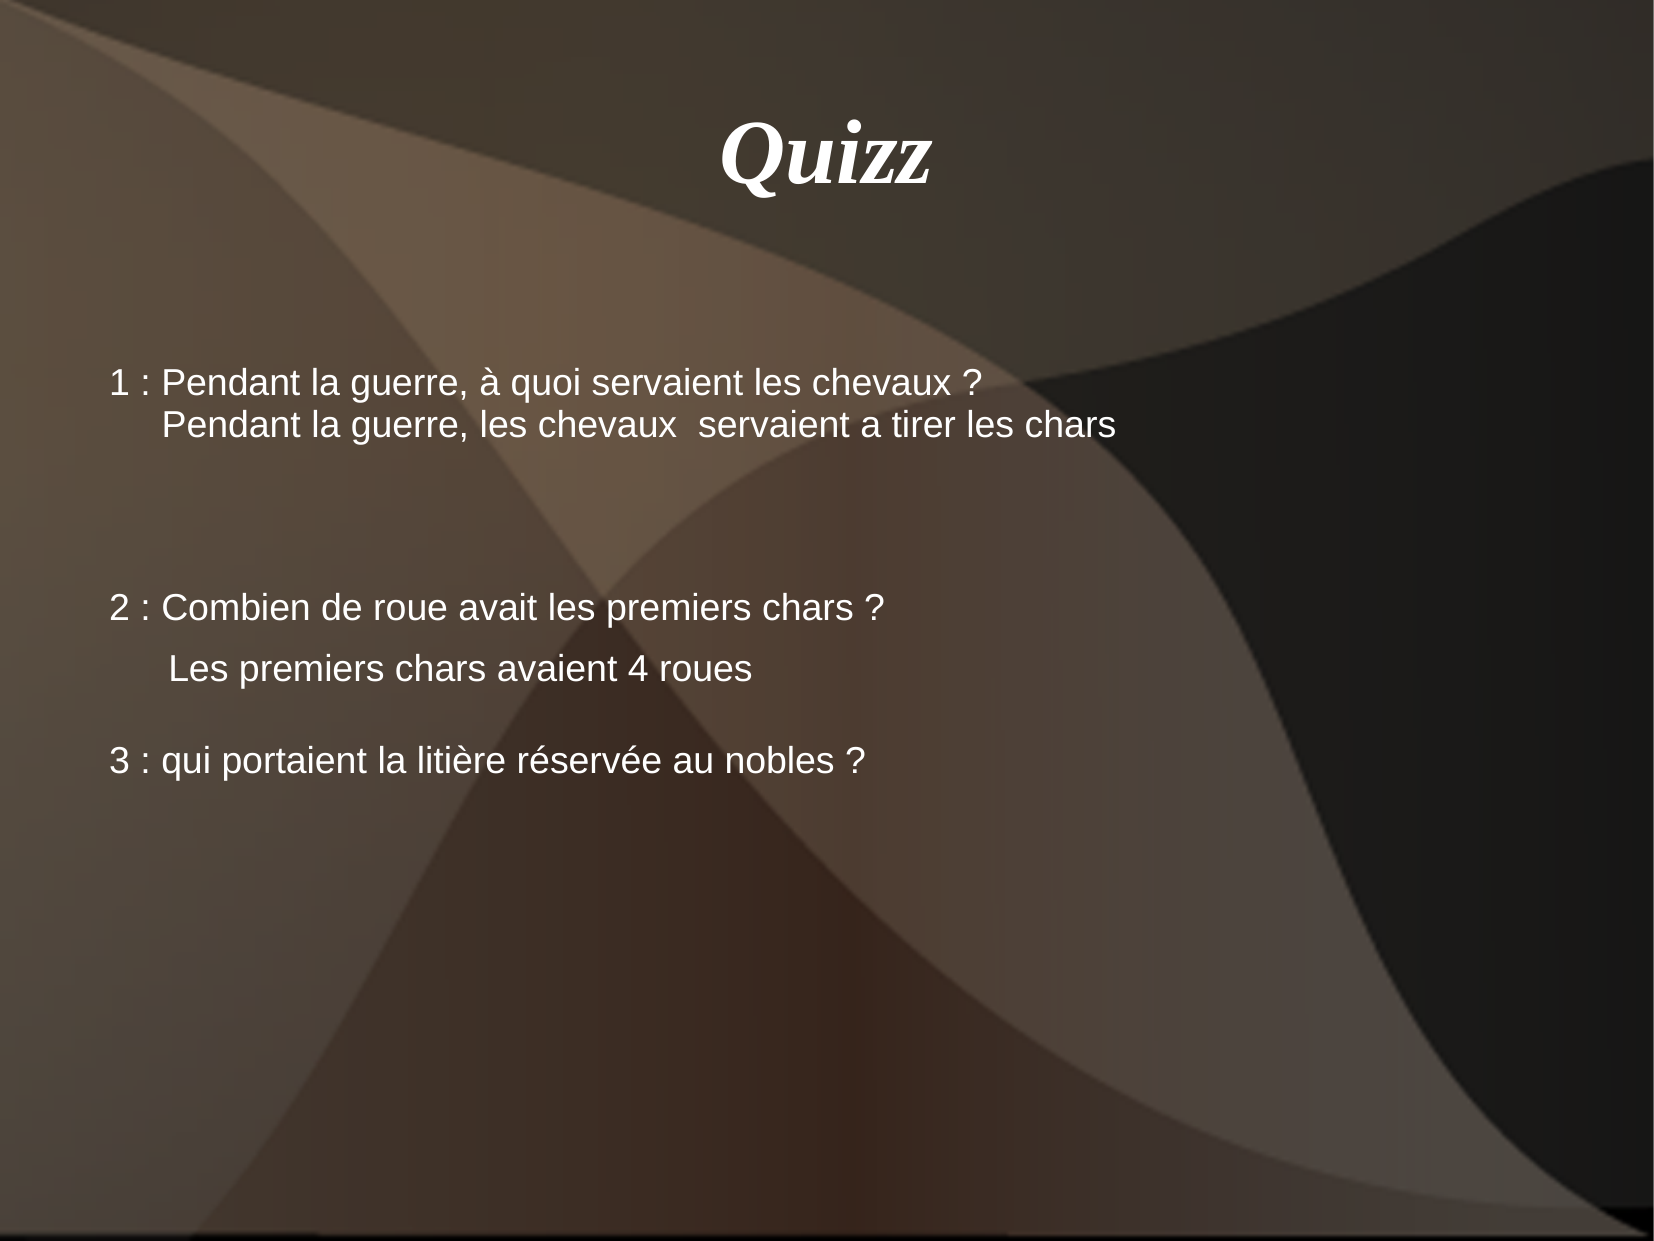

# Quizz
1 : Pendant la guerre, à quoi servaient les chevaux ?
 Pendant la guerre, les chevaux servaient a tirer les chars
2 : Combien de roue avait les premiers chars ?
	Les premiers chars avaient 4 roues
3 : qui portaient la litière réservée au nobles ?